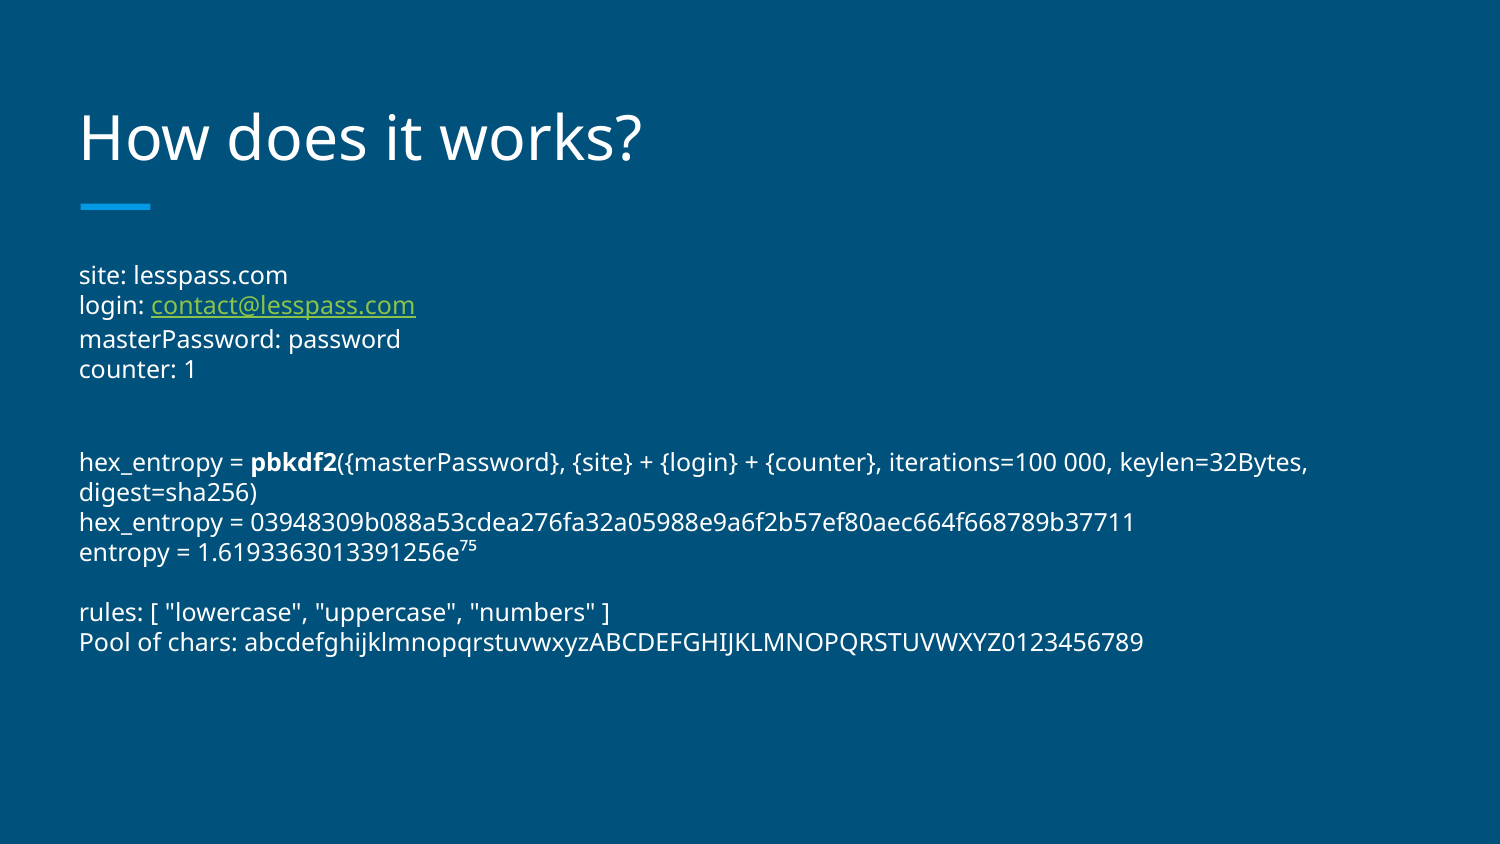

# How does it works?
site: lesspass.com
login: contact@lesspass.com
masterPassword: password
counter: 1
hex_entropy = pbkdf2({masterPassword}, {site} + {login} + {counter}, iterations=100 000, keylen=32Bytes, digest=sha256)
hex_entropy = 03948309b088a53cdea276fa32a05988e9a6f2b57ef80aec664f668789b37711
entropy = 1.6193363013391256e⁷⁵
rules: [ "lowercase", "uppercase", "numbers" ]
Pool of chars: abcdefghijklmnopqrstuvwxyzABCDEFGHIJKLMNOPQRSTUVWXYZ0123456789